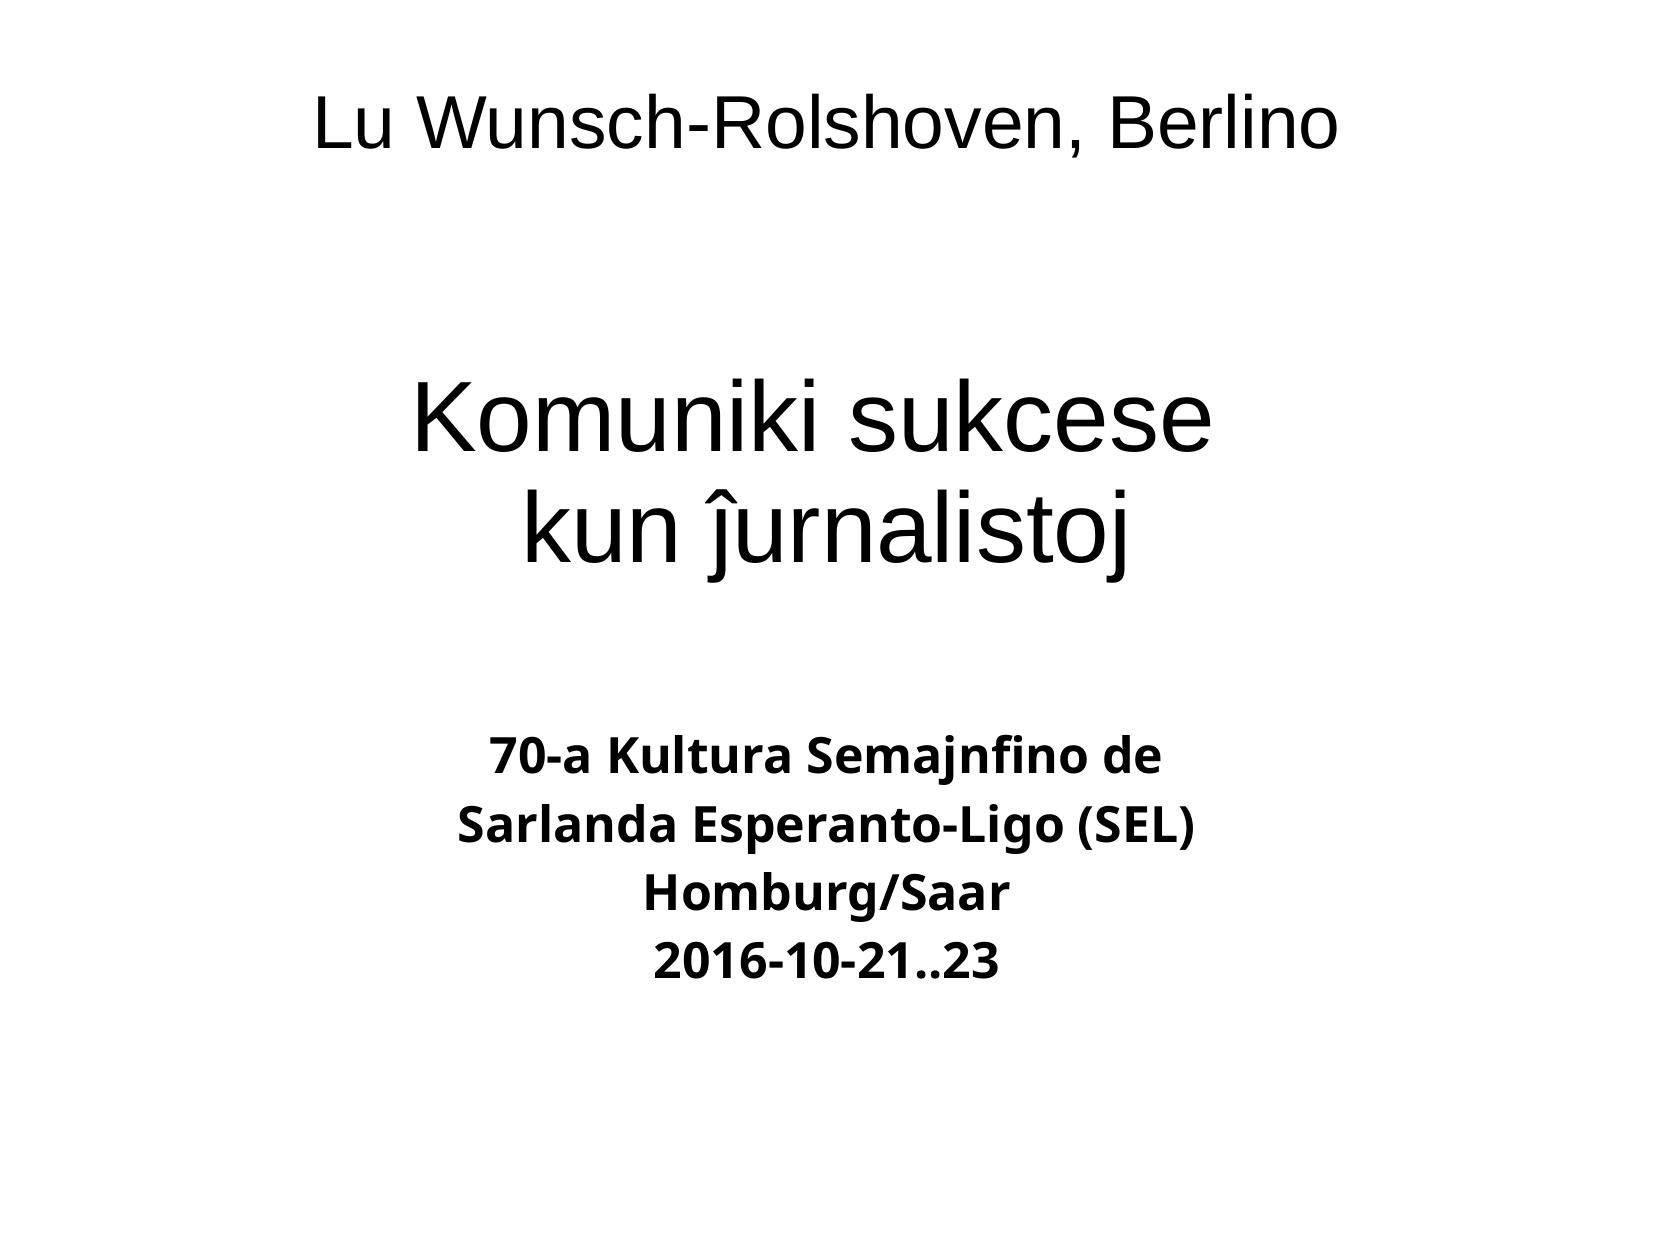

# Lu Wunsch-Rolshoven, Berlino
Komuniki sukcese
kun ĵurnalistoj
70-a Kultura Semajnfino de
Sarlanda Esperanto-Ligo (SEL)
Homburg/Saar
2016-10-21..23